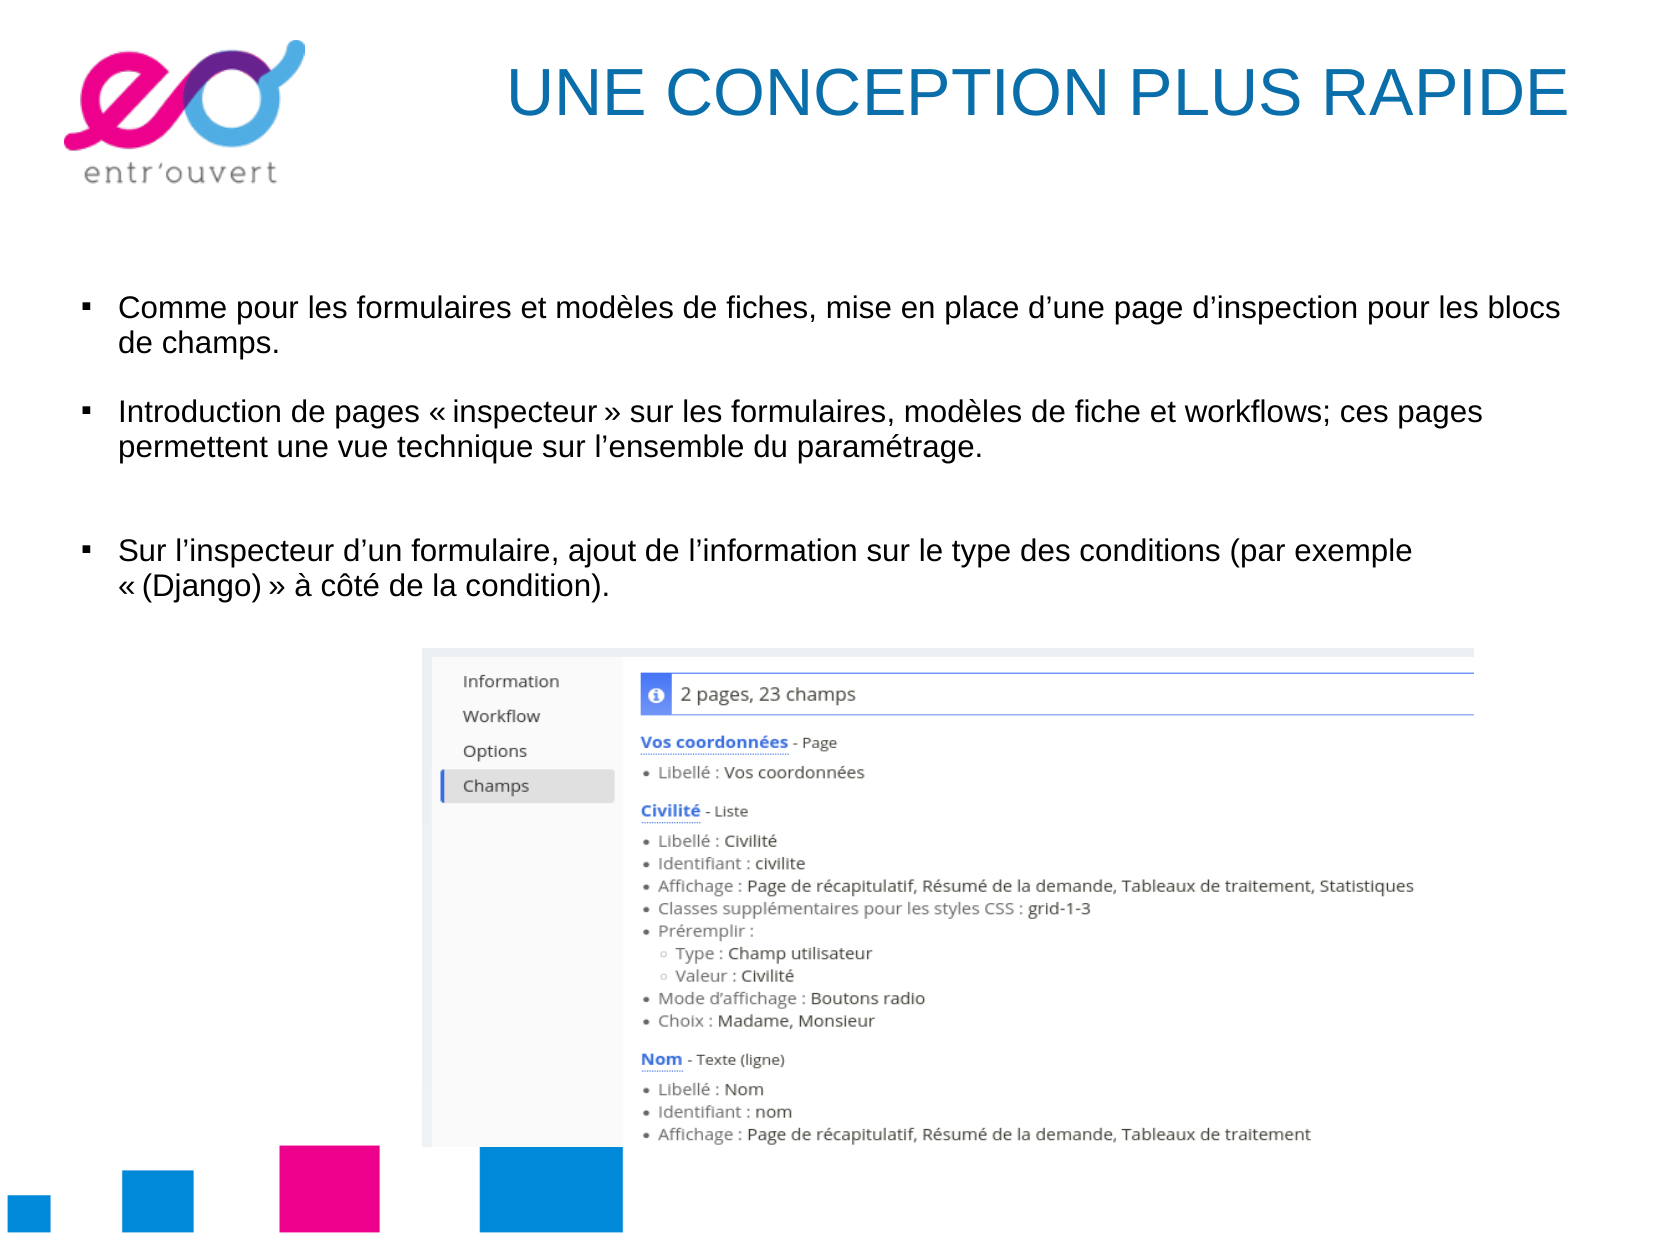

# UNE CONCEPTION PLUS RAPIDE
Comme pour les formulaires et modèles de fiches, mise en place d’une page d’inspection pour les blocs de champs.
Introduction de pages « inspecteur » sur les formulaires, modèles de fiche et workflows; ces pages permettent une vue technique sur l’ensemble du paramétrage.
Sur l’inspecteur d’un formulaire, ajout de l’information sur le type des conditions (par exemple « (Django) » à côté de la condition).